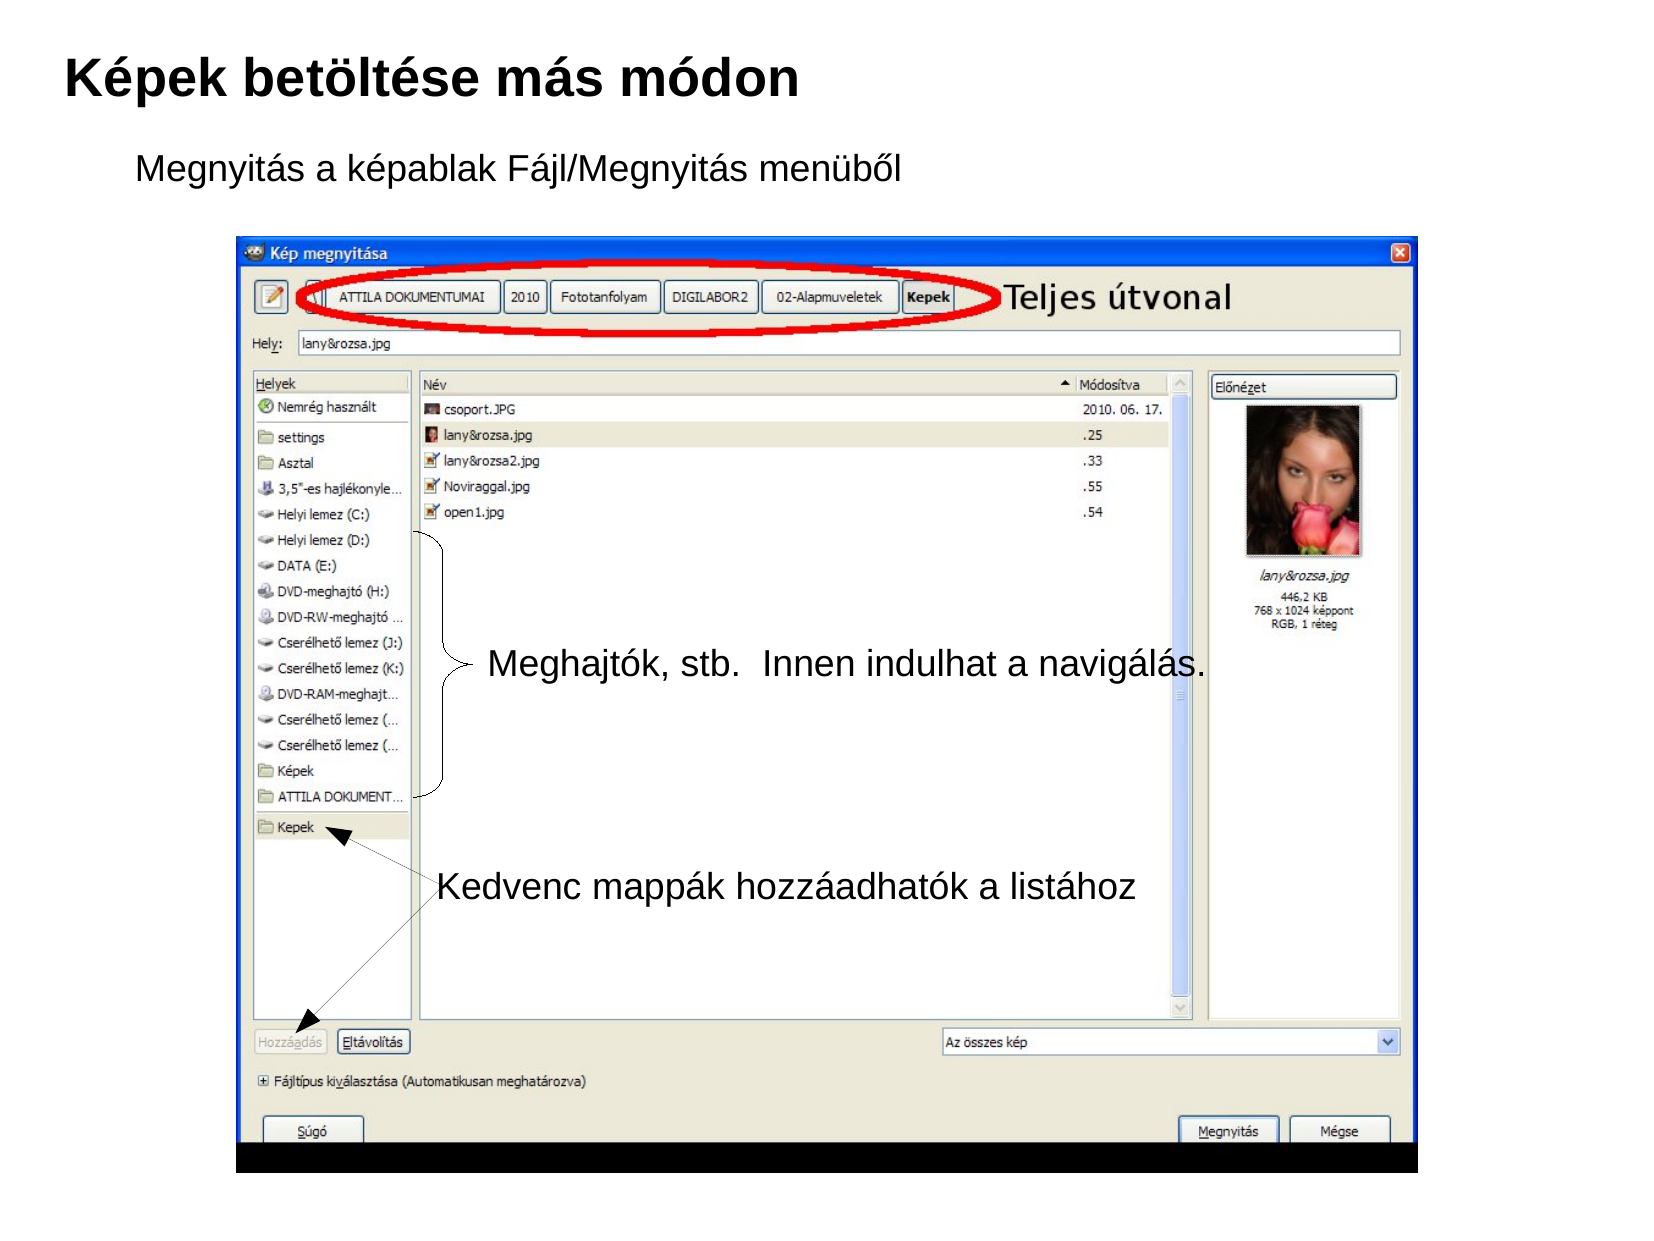

Képek betöltése más módon
Megnyitás a képablak Fájl/Megnyitás menüből
Meghajtók, stb. Innen indulhat a navigálás.
Kedvenc mappák hozzáadhatók a listához